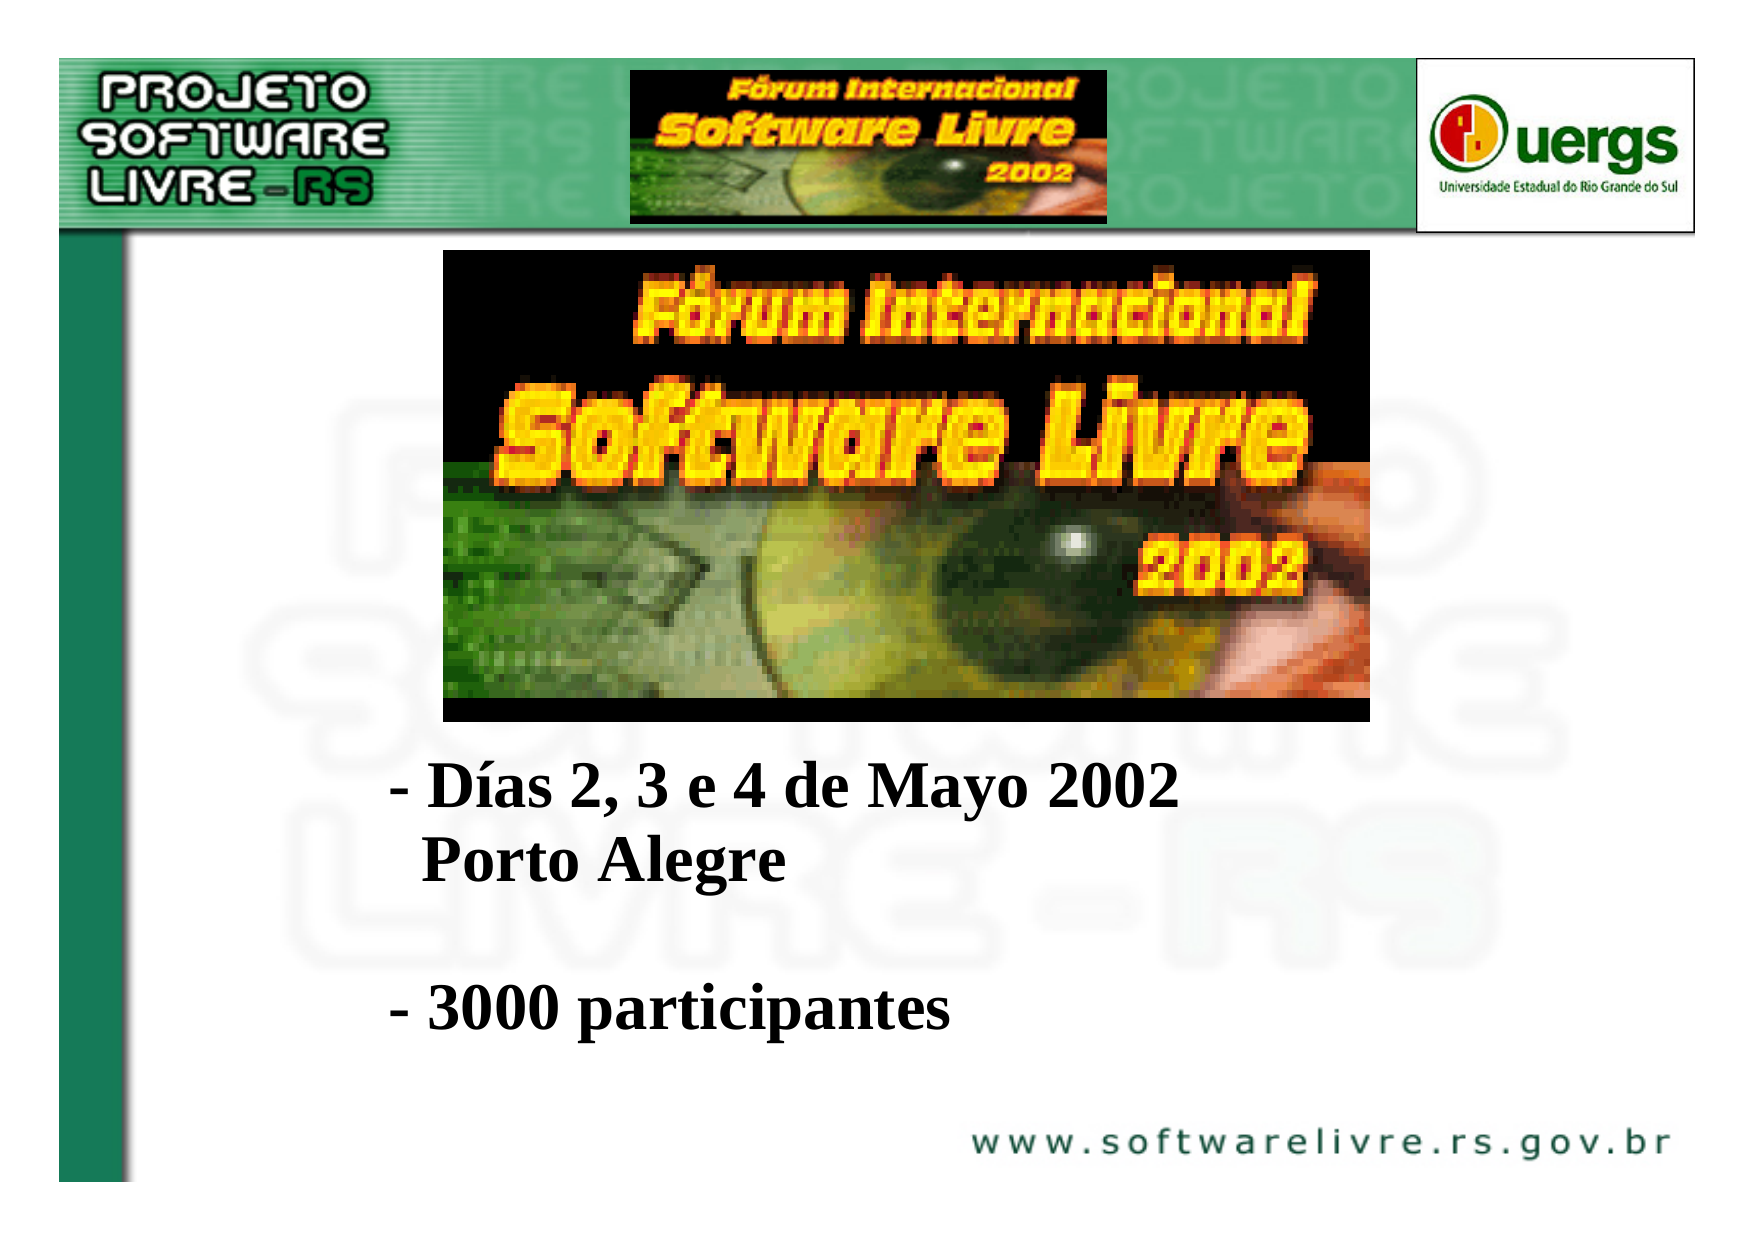

- Días 2, 3 e 4 de Mayo 2002
 Porto Alegre
- 3000 participantes